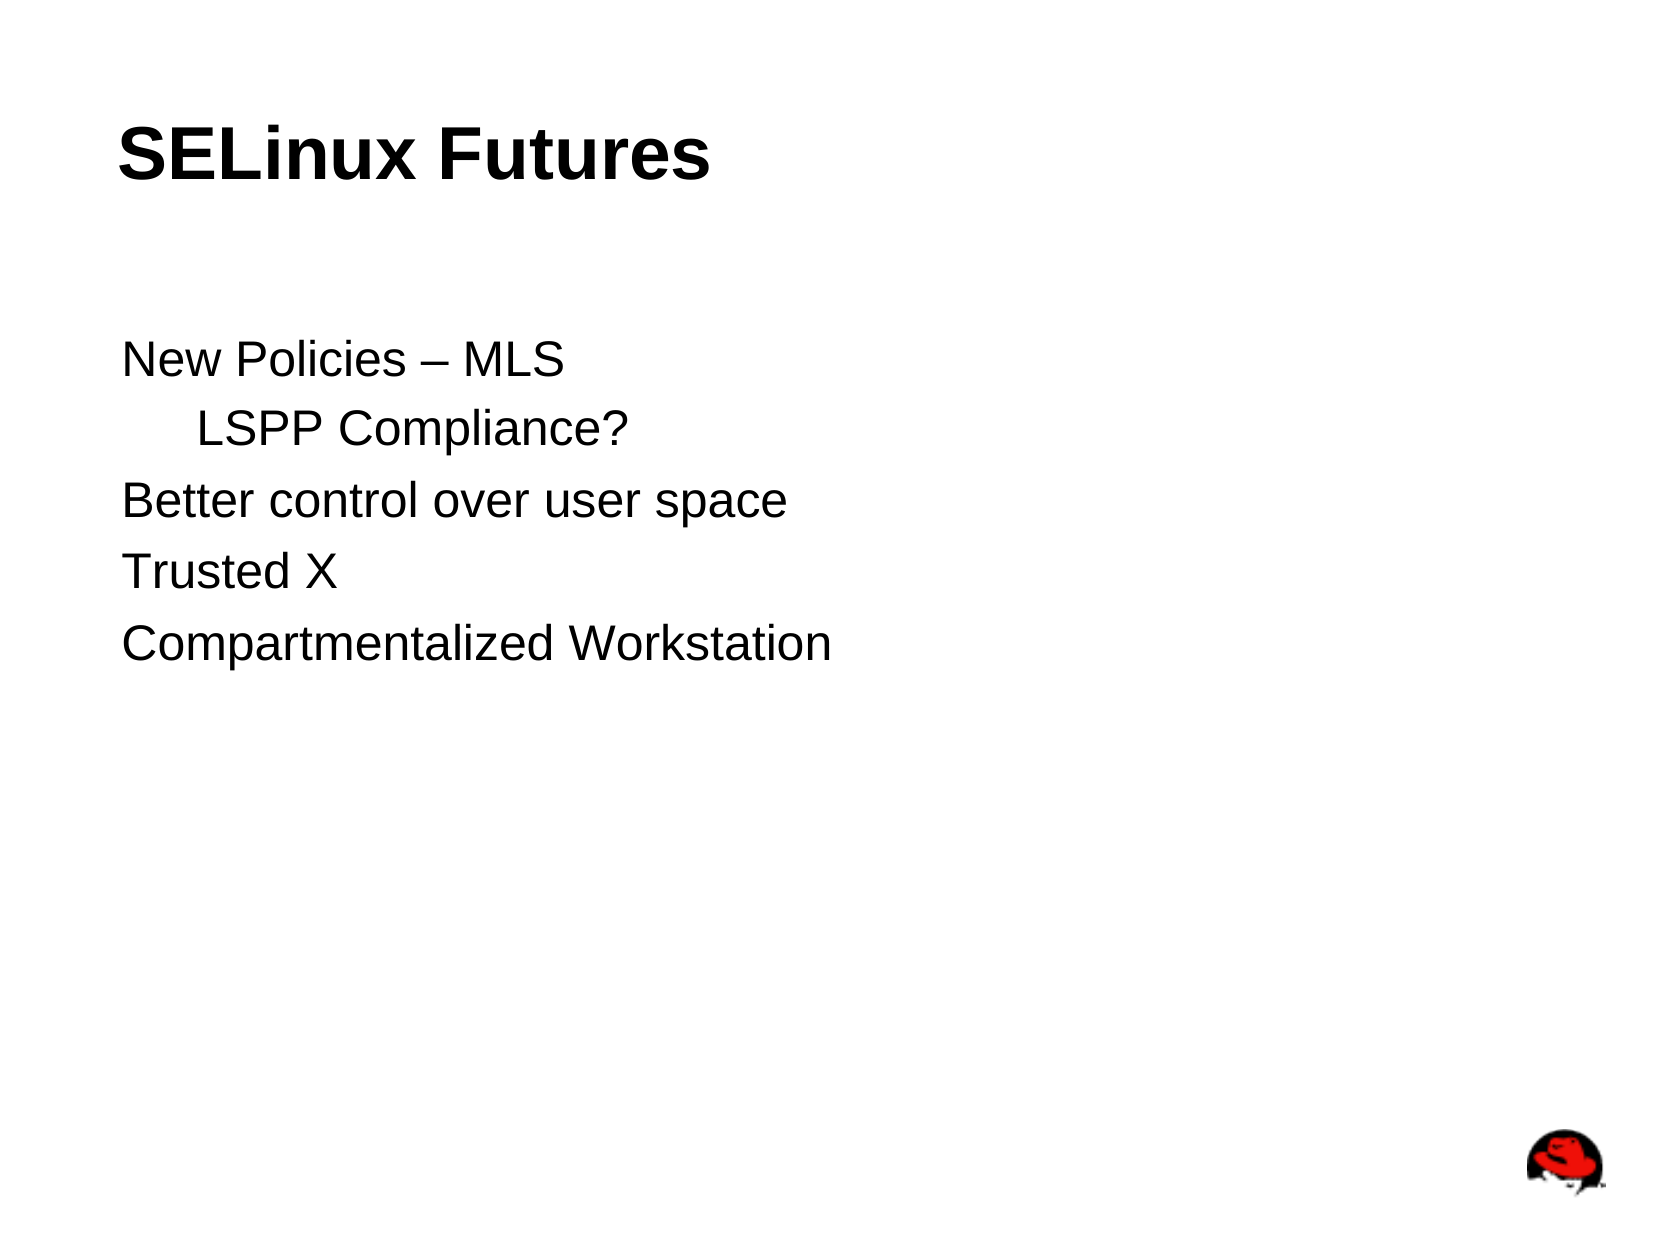

# SELinux Futures
New Policies – MLS
LSPP Compliance?
Better control over user space
Trusted X
Compartmentalized Workstation